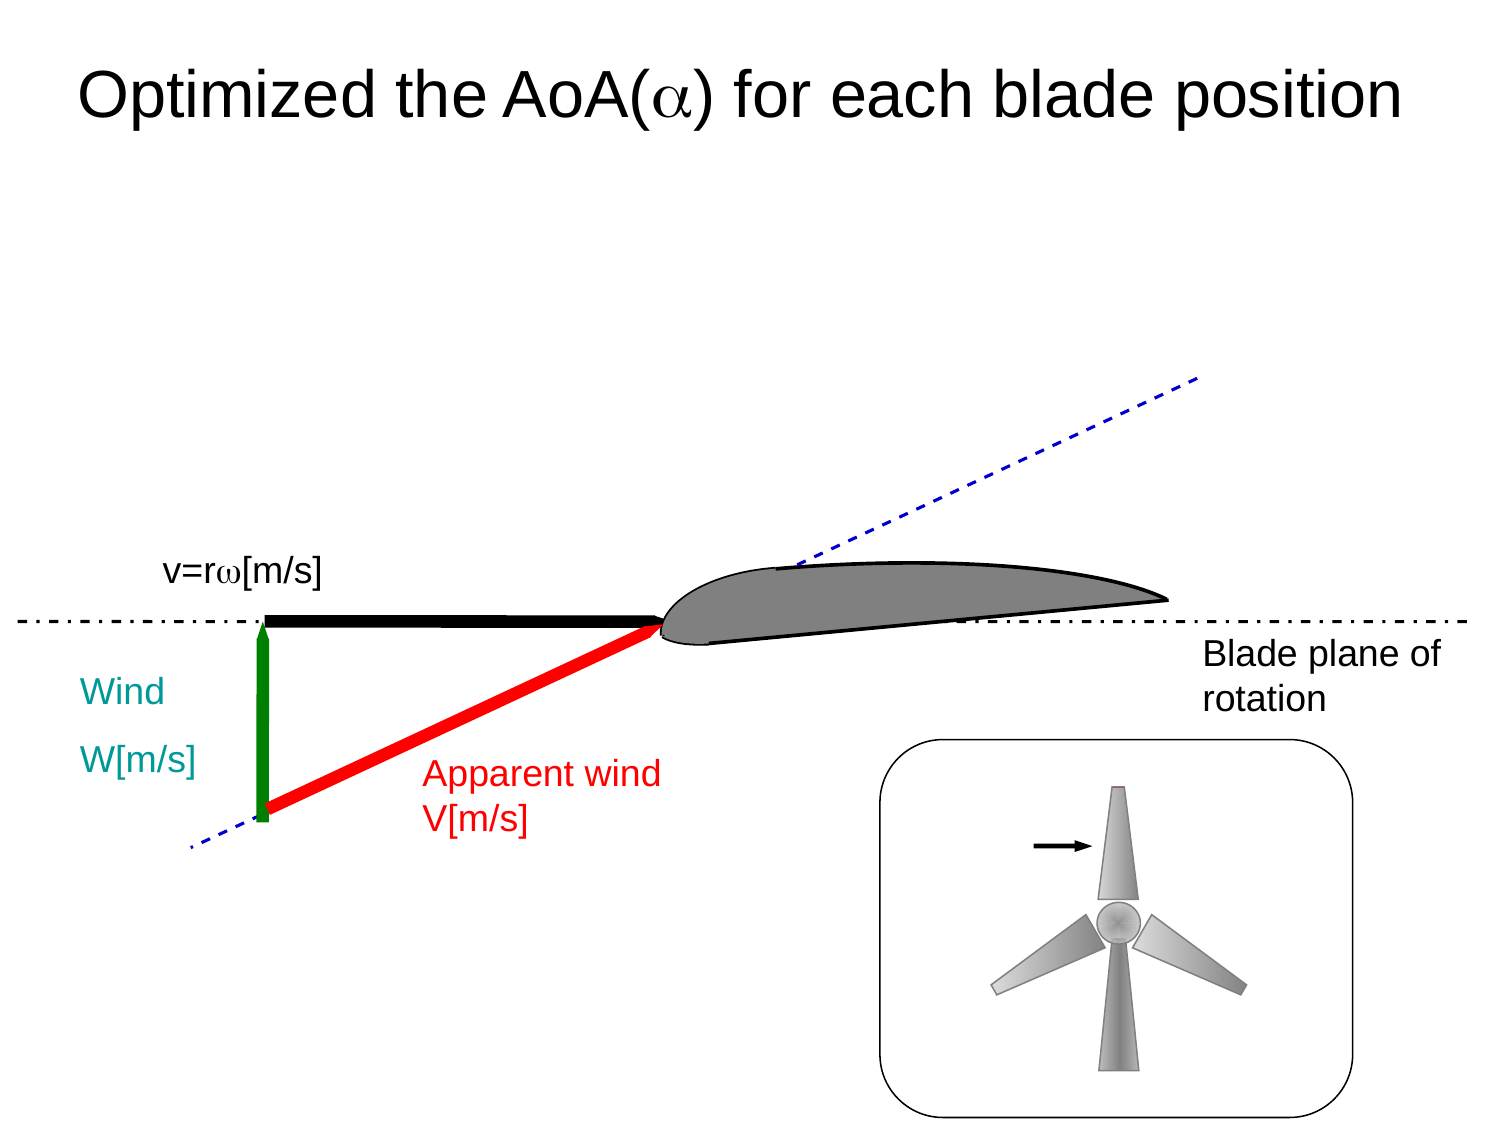

Optimized the AoA(a) for each blade position
v=rw[m/s]
Blade plane of rotation
Wind
W[m/s]
Apparent wind
V[m/s]